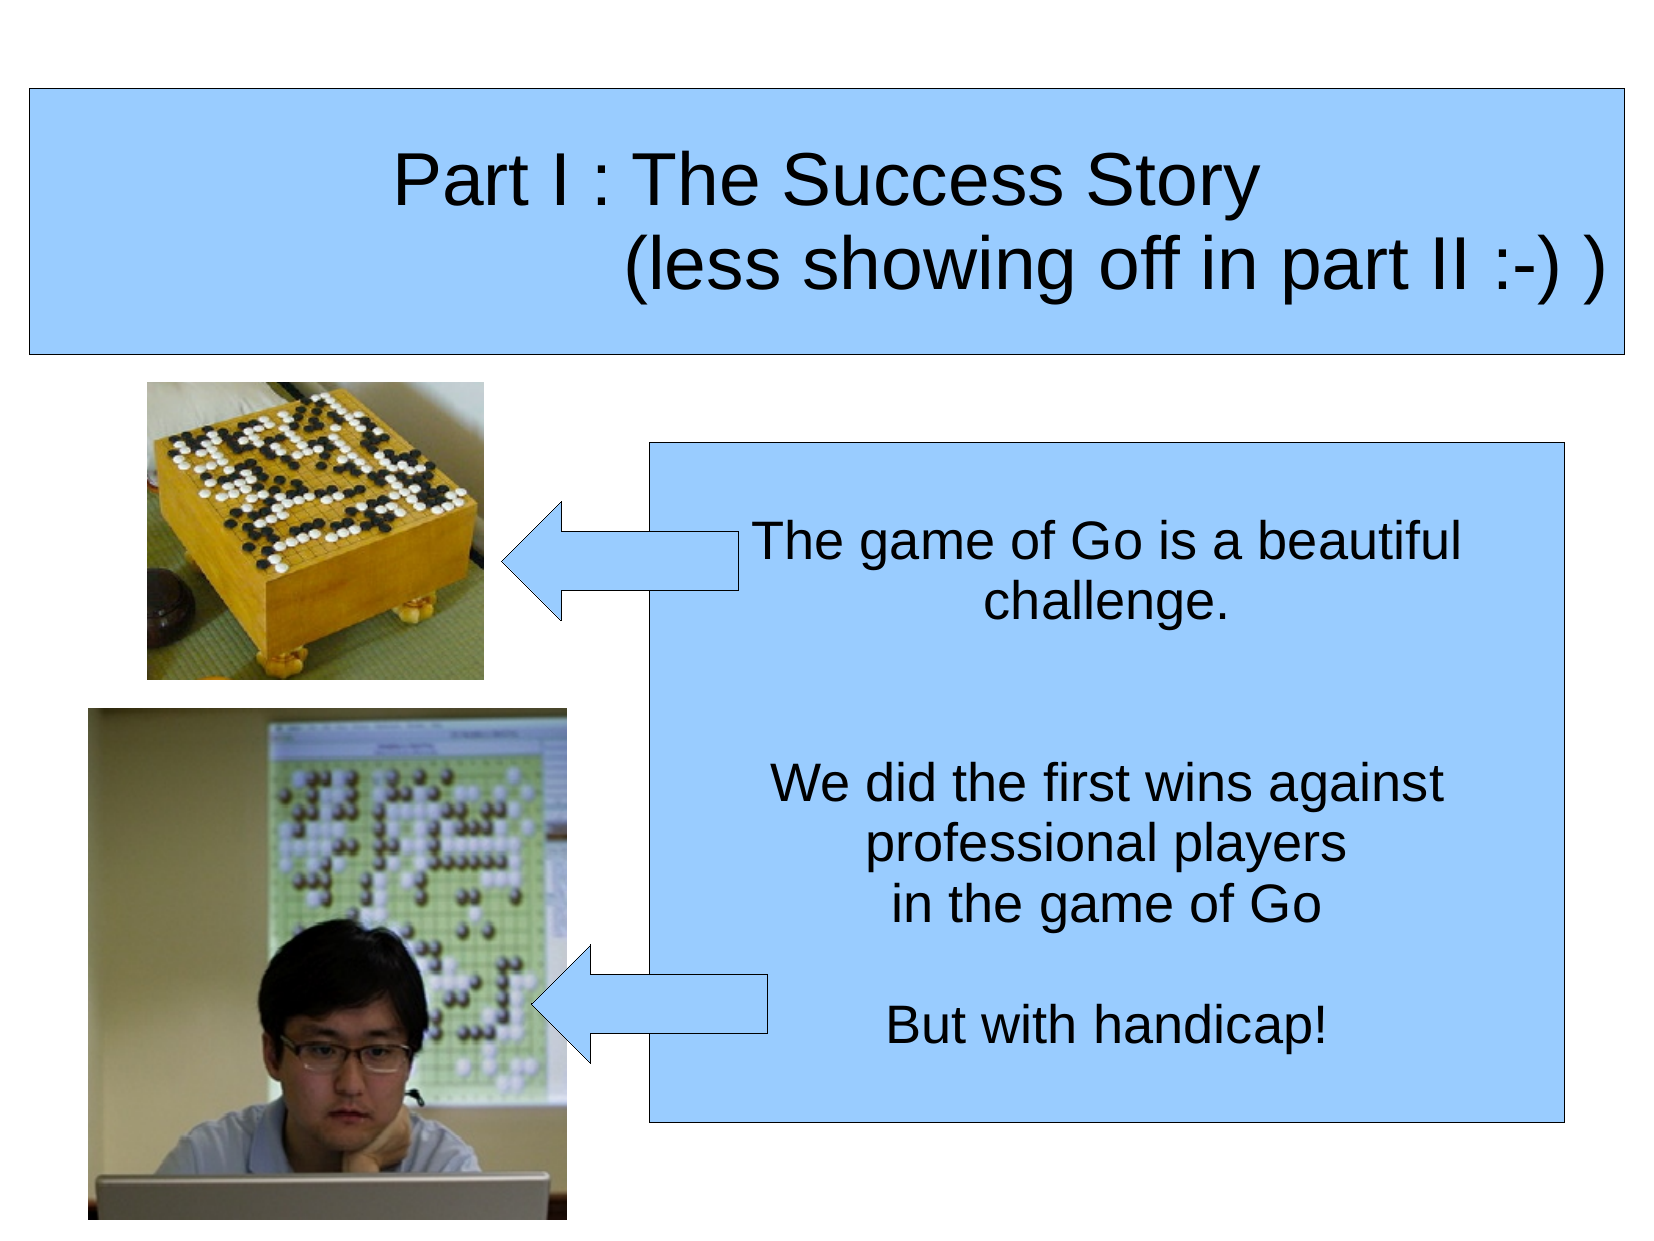

Part I : The Success Story
(less showing off in part II :-) )
The game of Go is a beautiful
challenge.
We did the first wins against
professional players
in the game of Go
But with handicap!